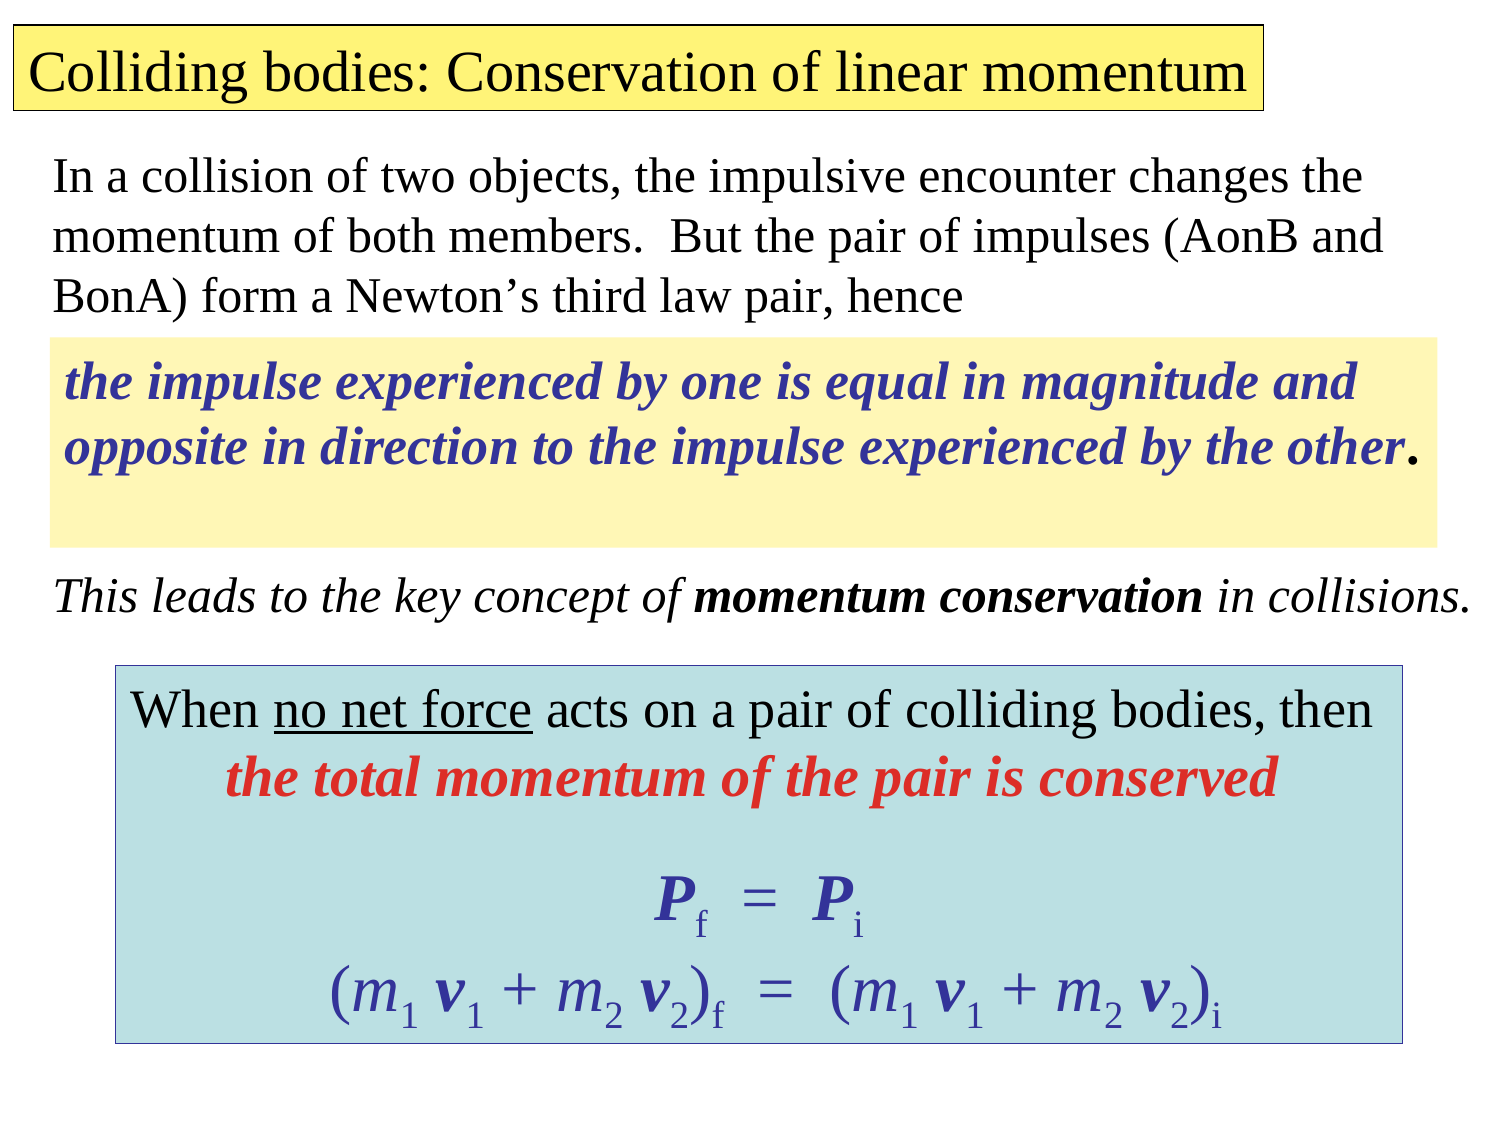

Colliding bodies: Conservation of linear momentum
In a collision of two objects, the impulsive encounter changes the momentum of both members. But the pair of impulses (AonB and BonA) form a Newton’s third law pair, hence
This leads to the key concept of momentum conservation in collisions.
the impulse experienced by one is equal in magnitude and
opposite in direction to the impulse experienced by the other.
When no net force acts on a pair of colliding bodies, then
the total momentum of the pair is conserved
 Pf = Pi
 (m1 v1 + m2 v2)f = (m1 v1 + m2 v2)i